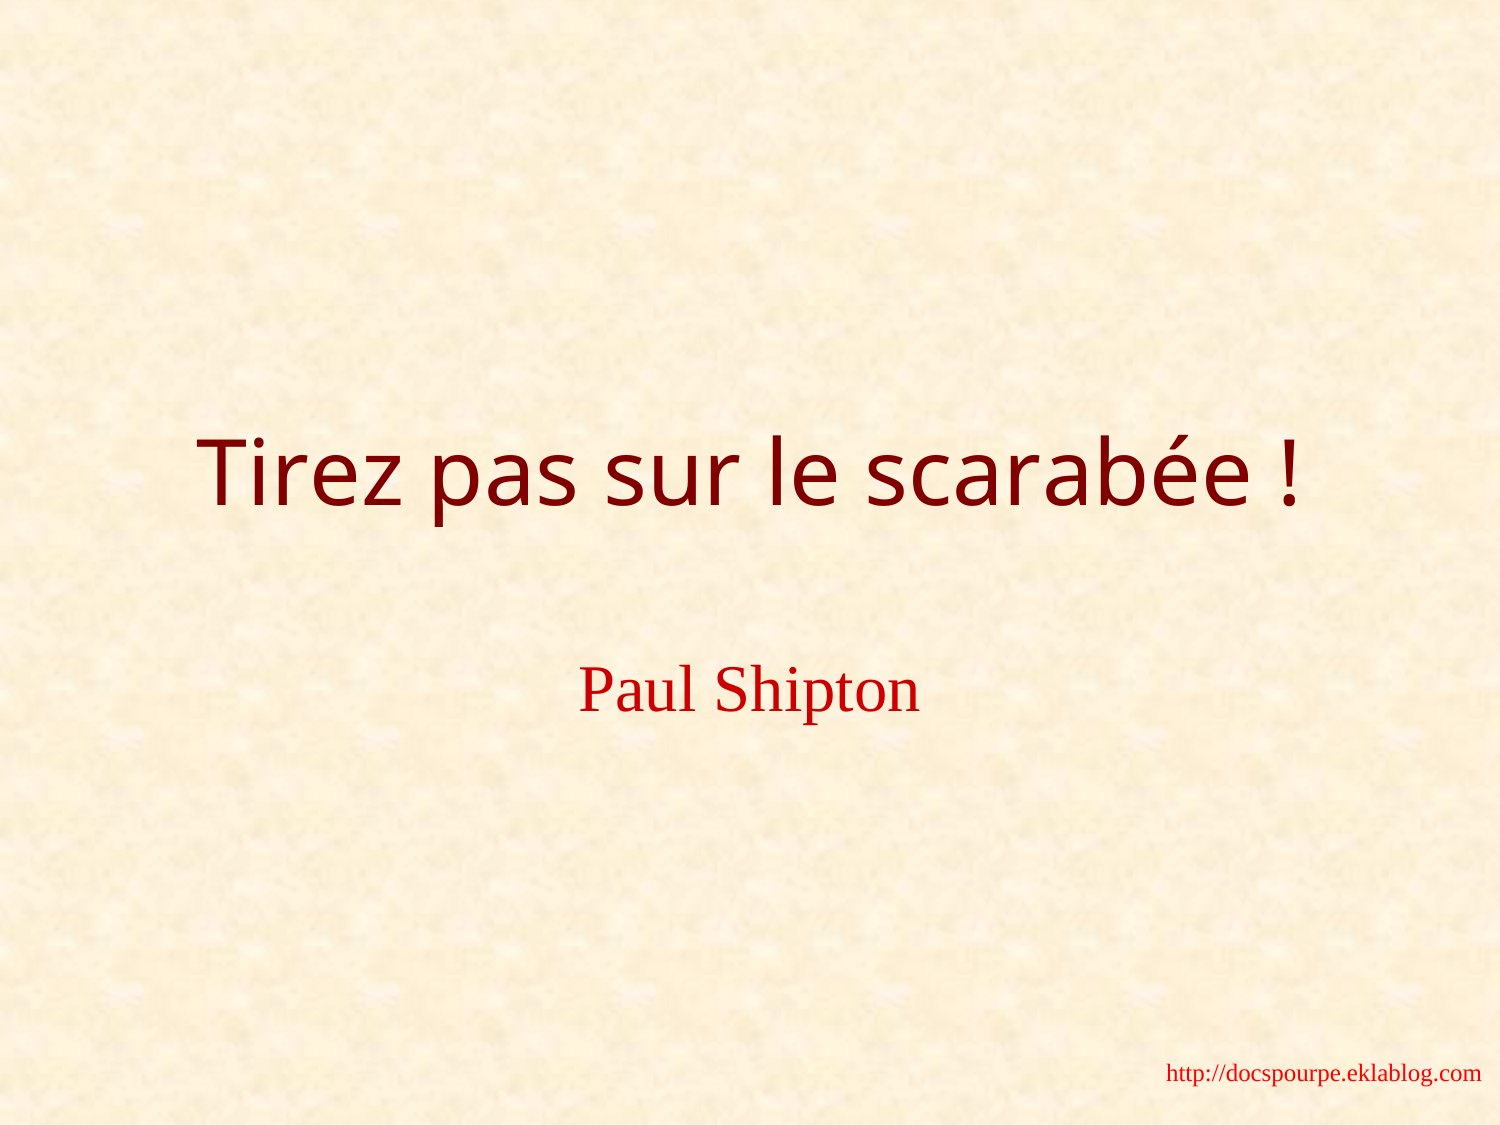

# Tirez pas sur le scarabée !
Paul Shipton
http://docspourpe.eklablog.com